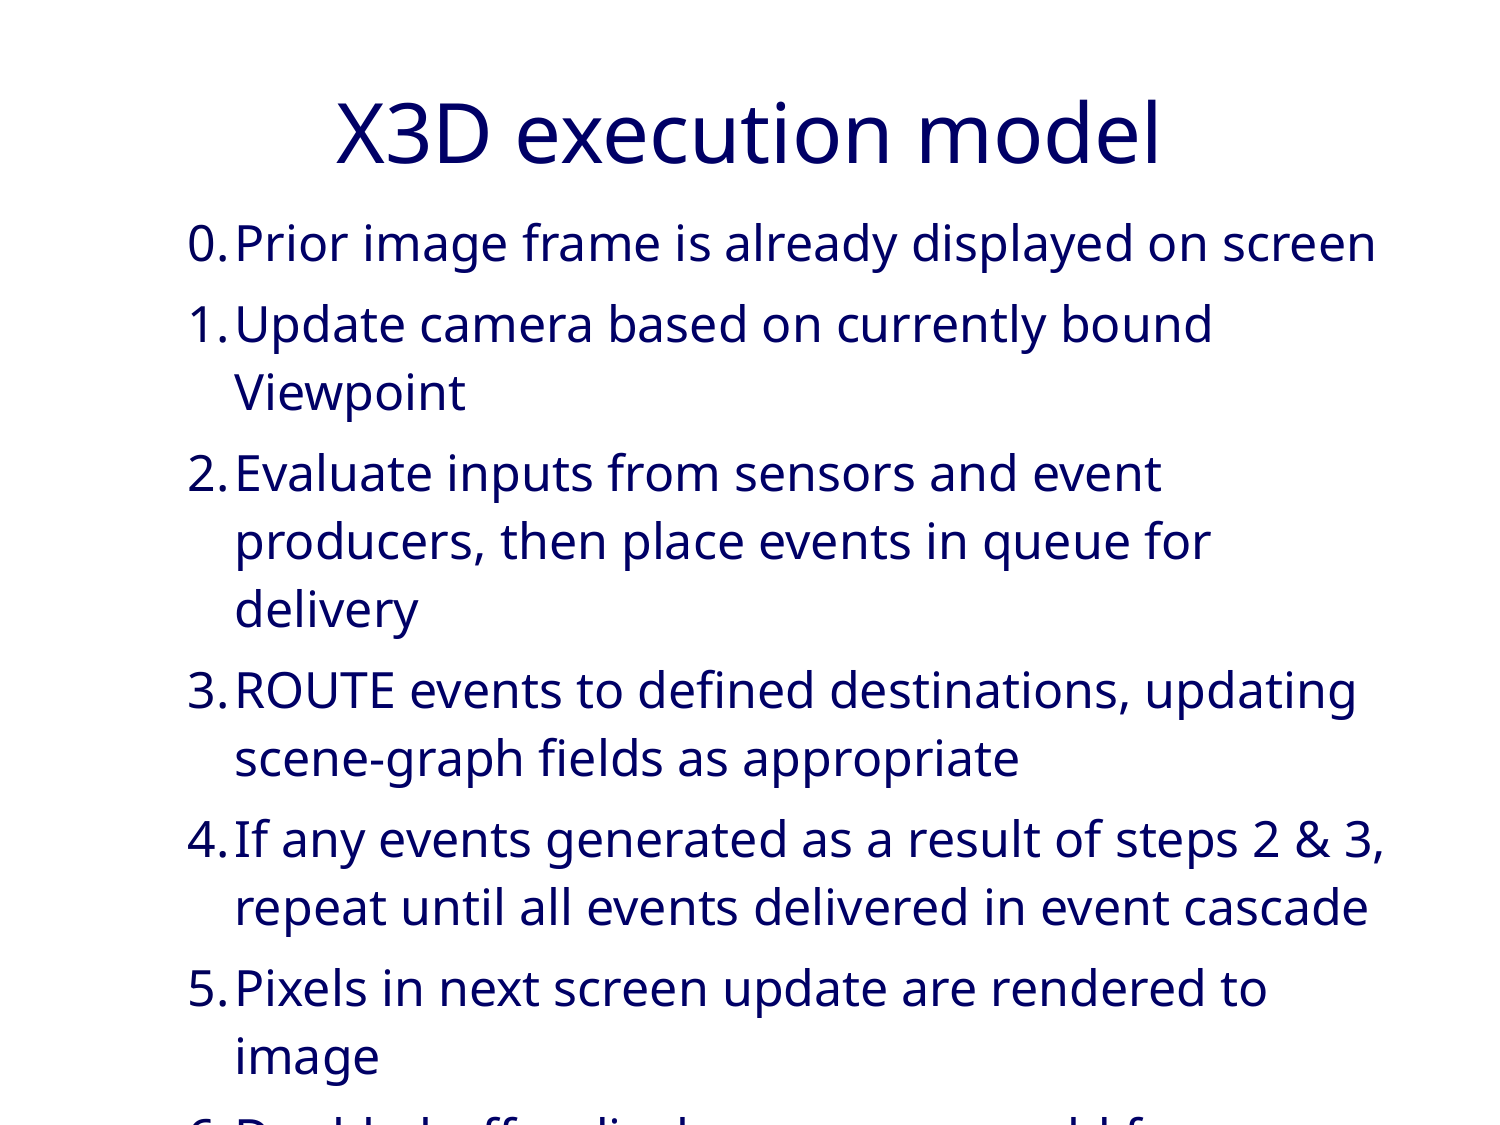

# X3D execution model
Prior image frame is already displayed on screen
Update camera based on currently bound Viewpoint
Evaluate inputs from sensors and event producers, then place events in queue for delivery
ROUTE events to defined destinations, updating scene-graph fields as appropriate
If any events generated as a result of steps 2 & 3, repeat until all events delivered in event cascade
Pixels in next screen update are rendered to image
Double-buffer display swaps new, old frame images
Browser's simulation clock is updated to match system's real-time clock (advancing 'one tick')
Single loop done, repeat from step 1 indefinitely